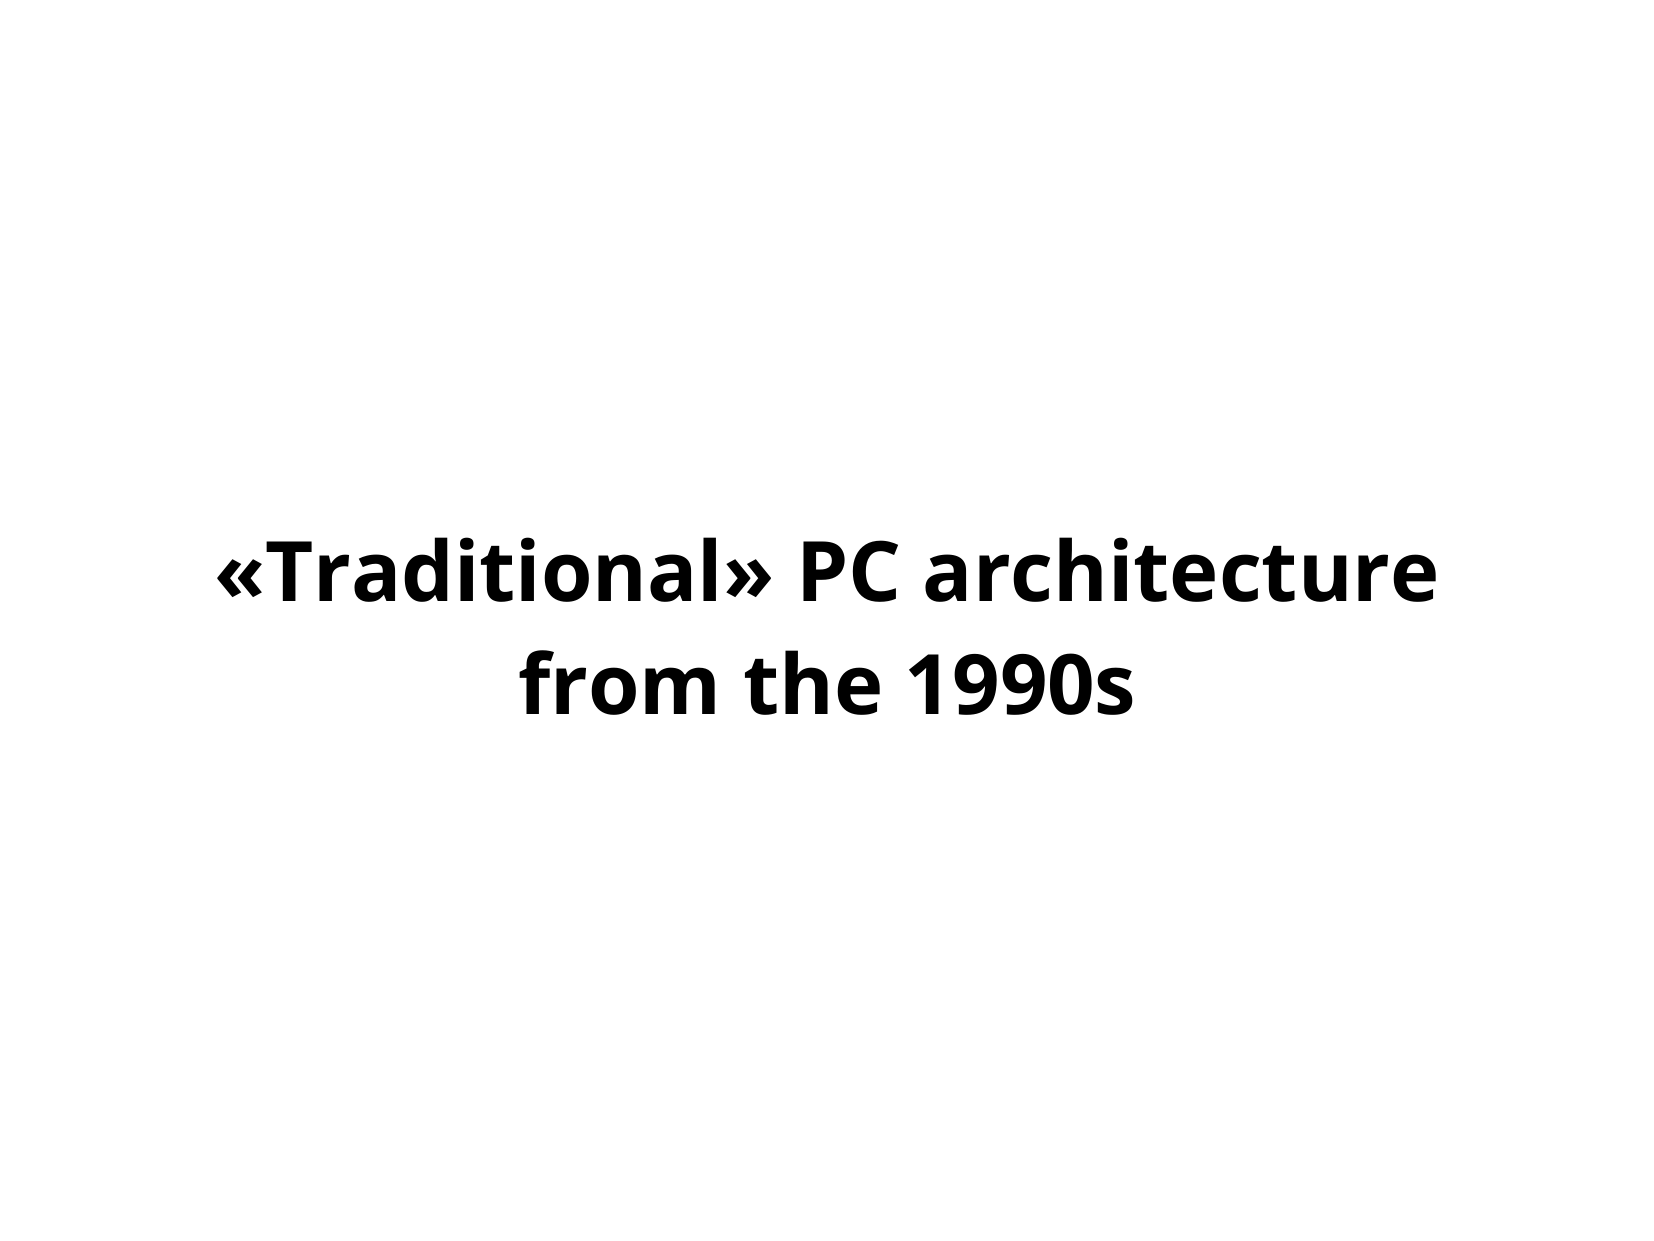

# «Traditional» PC architecture from the 1990s